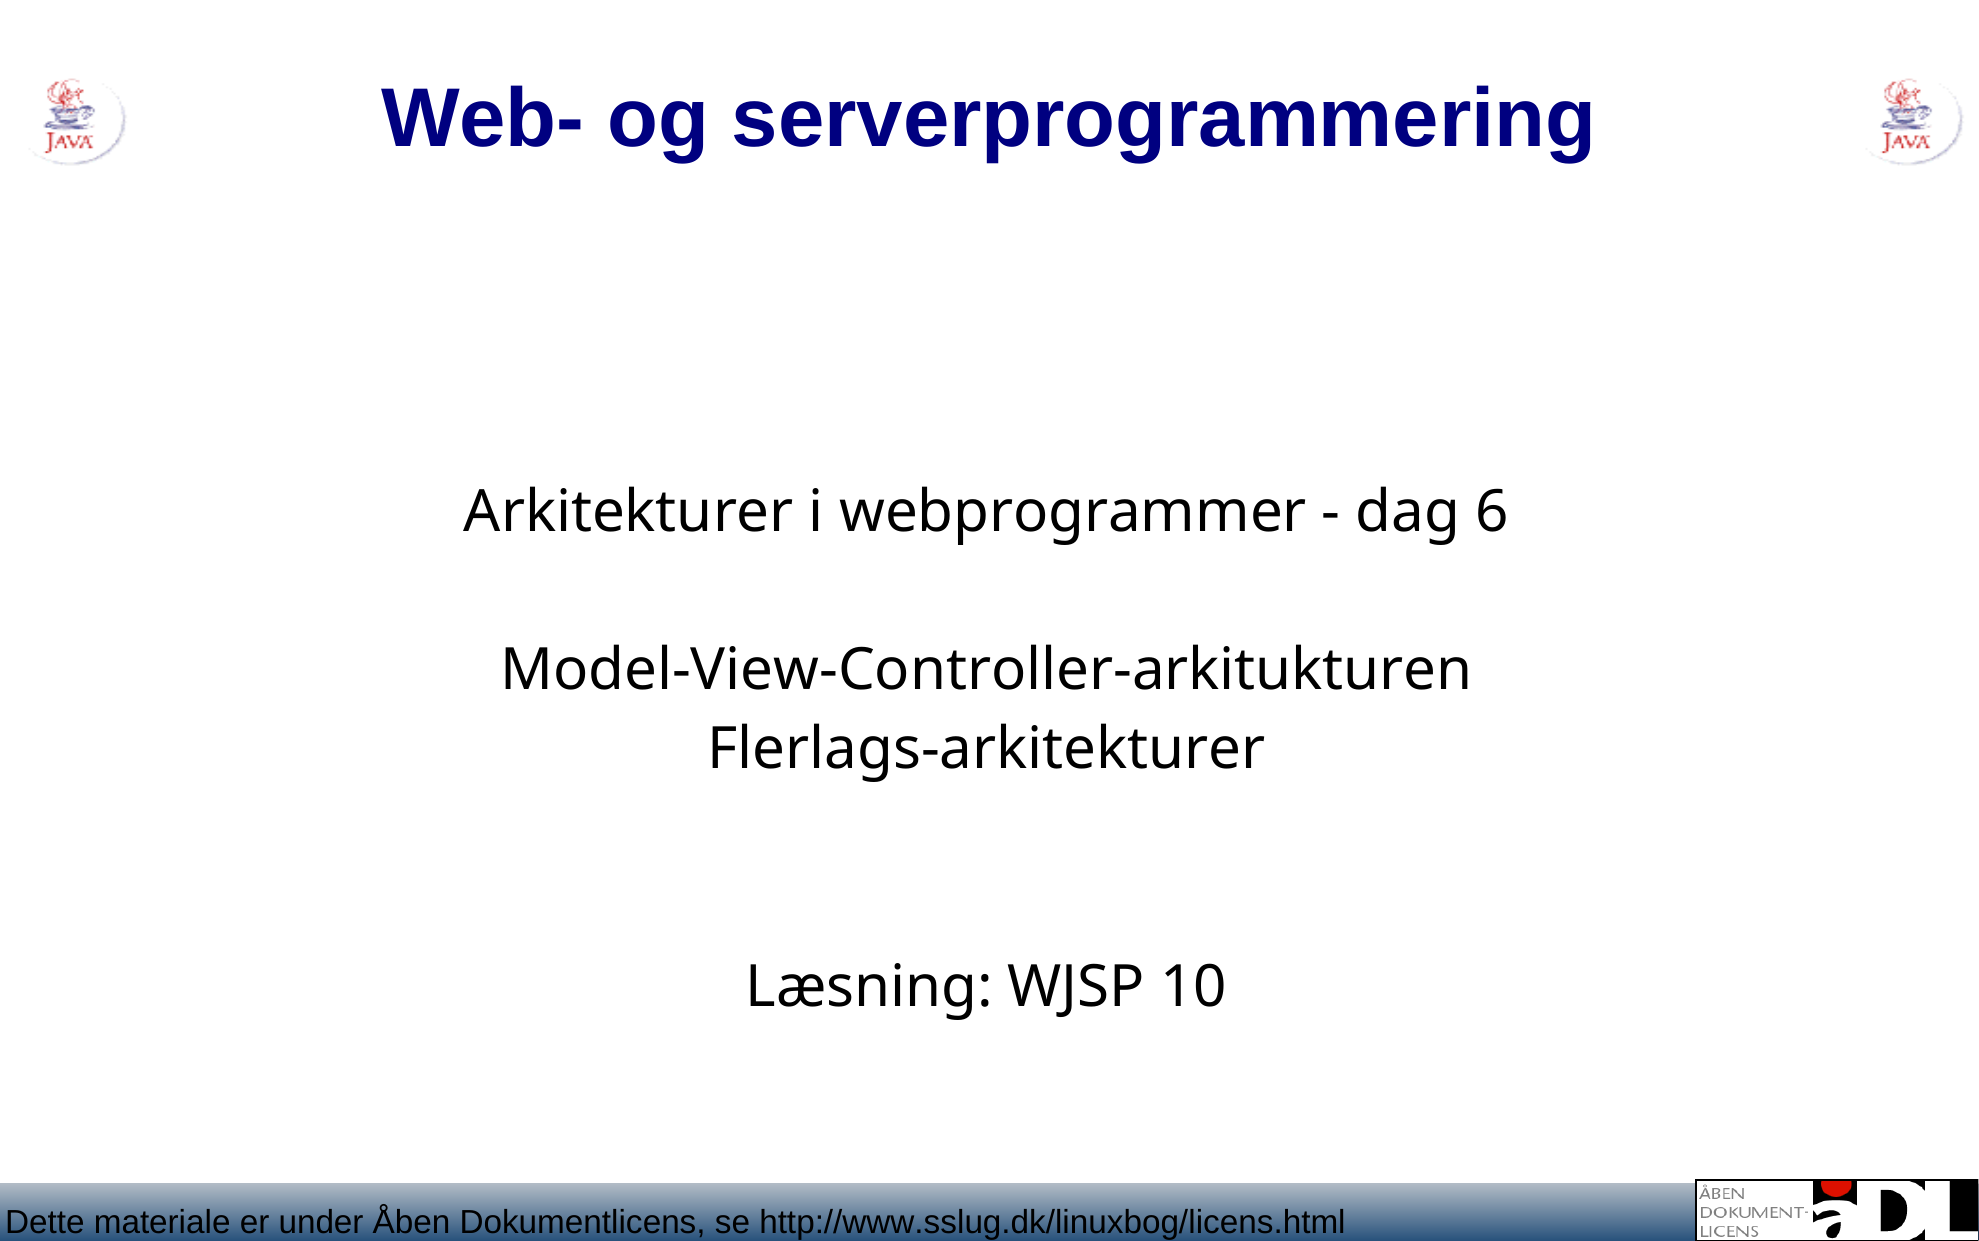

# Web- og serverprogrammering
Arkitekturer i webprogrammer - dag 6
Model-View-Controller-arkitukturen
Flerlags-arkitekturer
Læsning: WJSP 10
Dette materiale er under Åben Dokumentlicens, se http://www.sslug.dk/linuxbog/licens.html